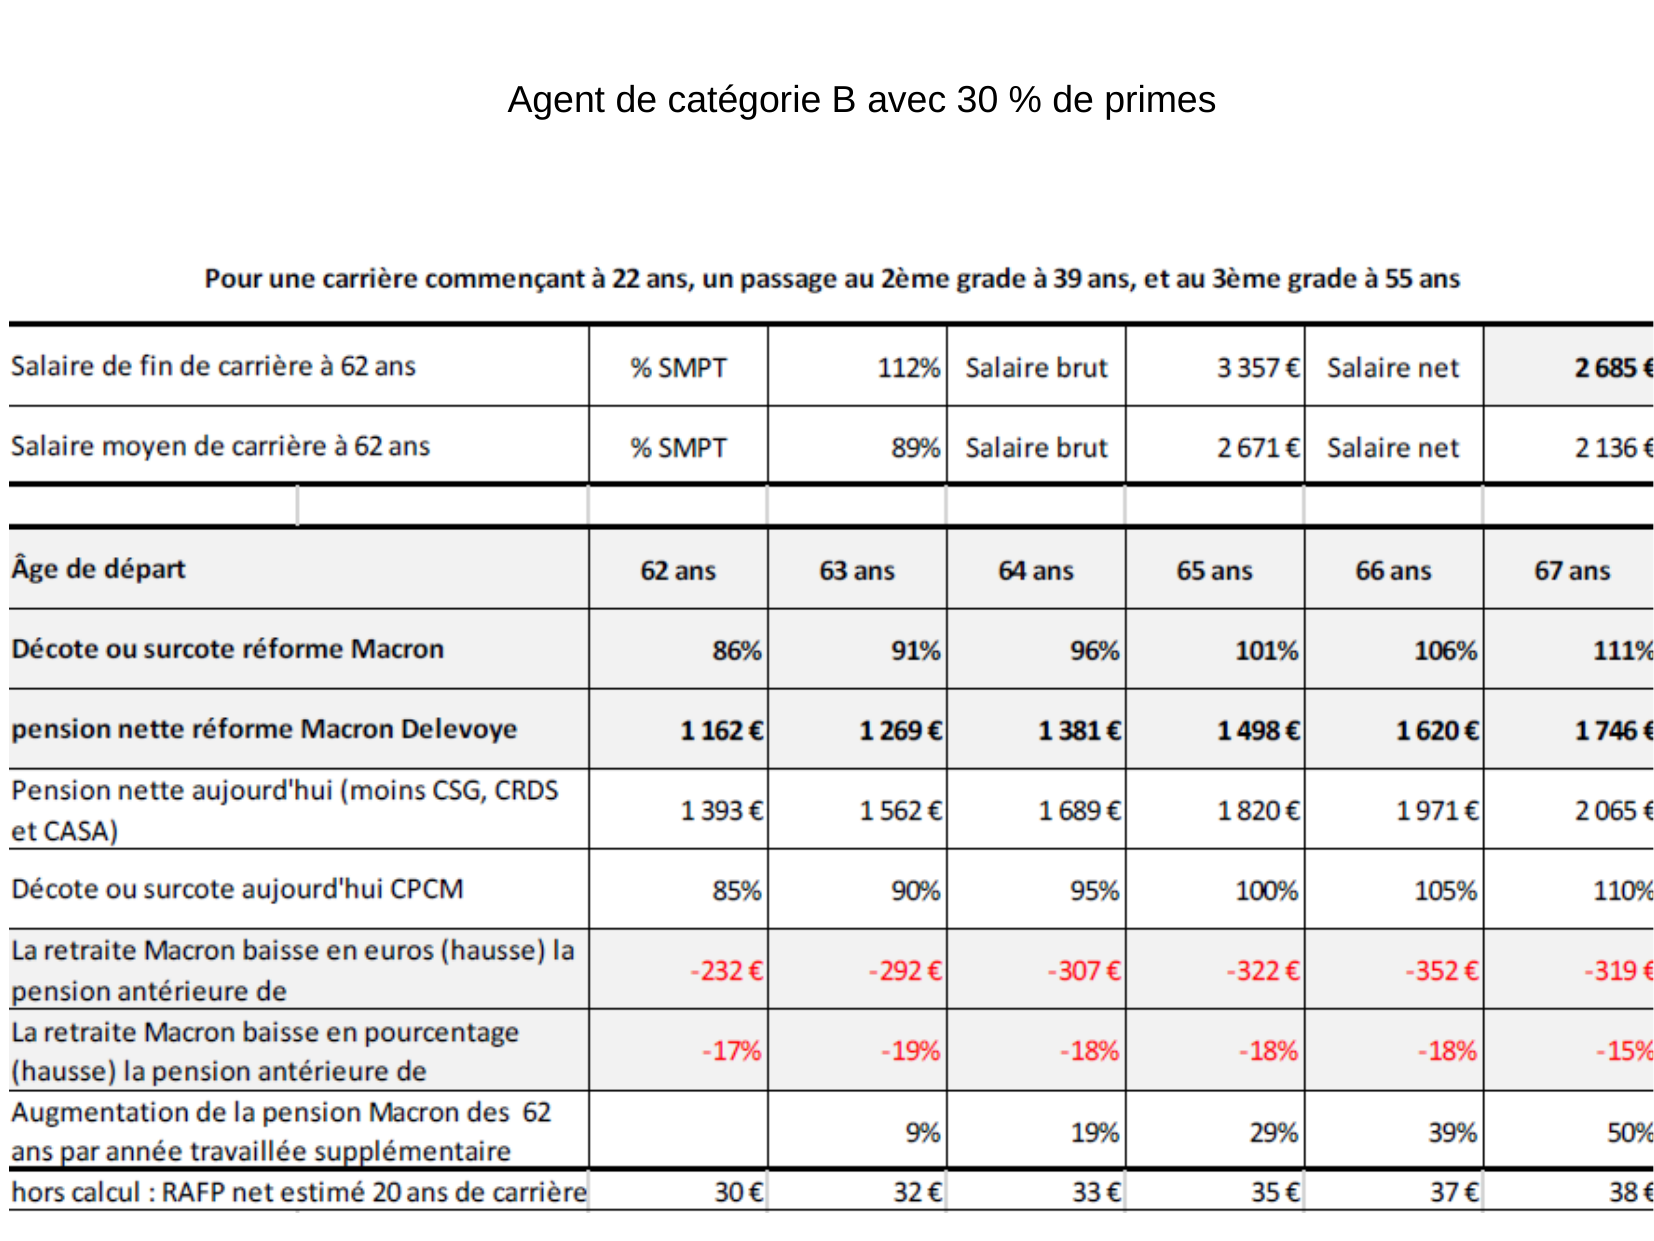

Agent de catégorie B avec 30 % de primes